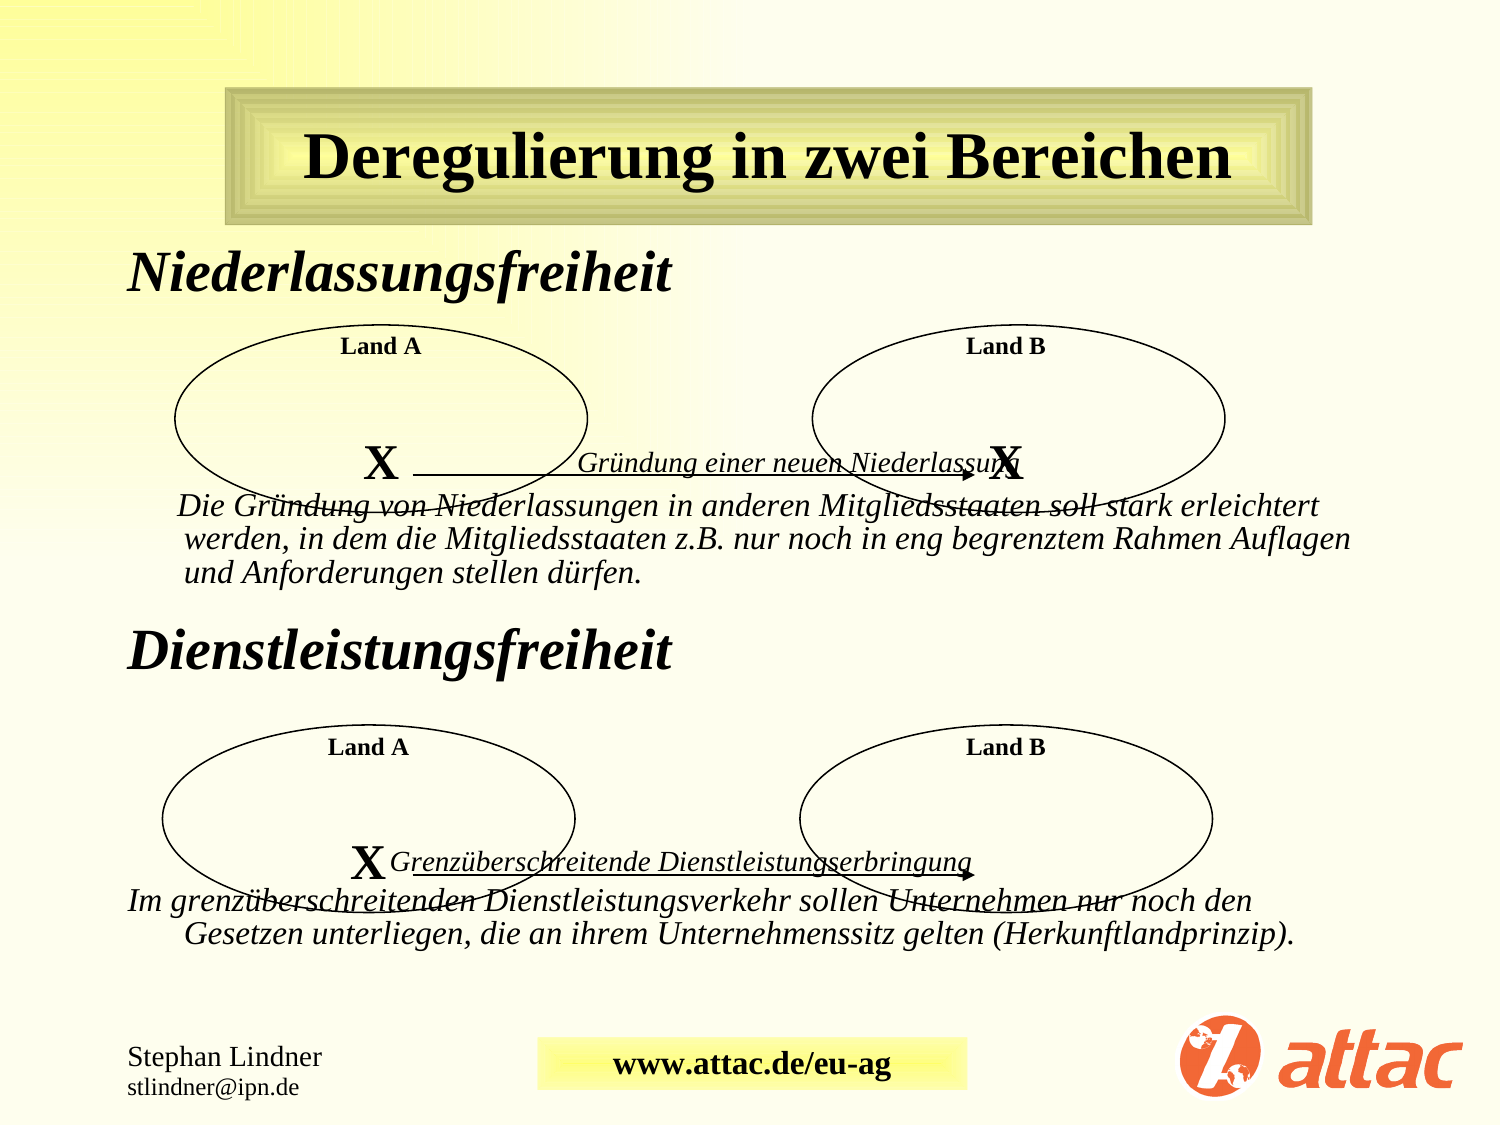

# Deregulierung in zwei Bereichen
Niederlassungsfreiheit
 Die Gründung von Niederlassungen in anderen Mitgliedsstaaten soll stark erleichtert werden, in dem die Mitgliedsstaaten z.B. nur noch in eng begrenztem Rahmen Auflagen und Anforderungen stellen dürfen.
Dienstleistungsfreiheit
Im grenzüberschreitenden Dienstleistungsverkehr sollen Unternehmen nur noch den Gesetzen unterliegen, die an ihrem Unternehmenssitz gelten (Herkunftlandprinzip).
Land A
X
Land B
X
Gründung einer neuen Niederlassung
Land A
X
Land B
Grenzüberschreitende Dienstleistungserbringung
Stephan Lindner
stlindner@ipn.de
www.attac.de/eu-ag